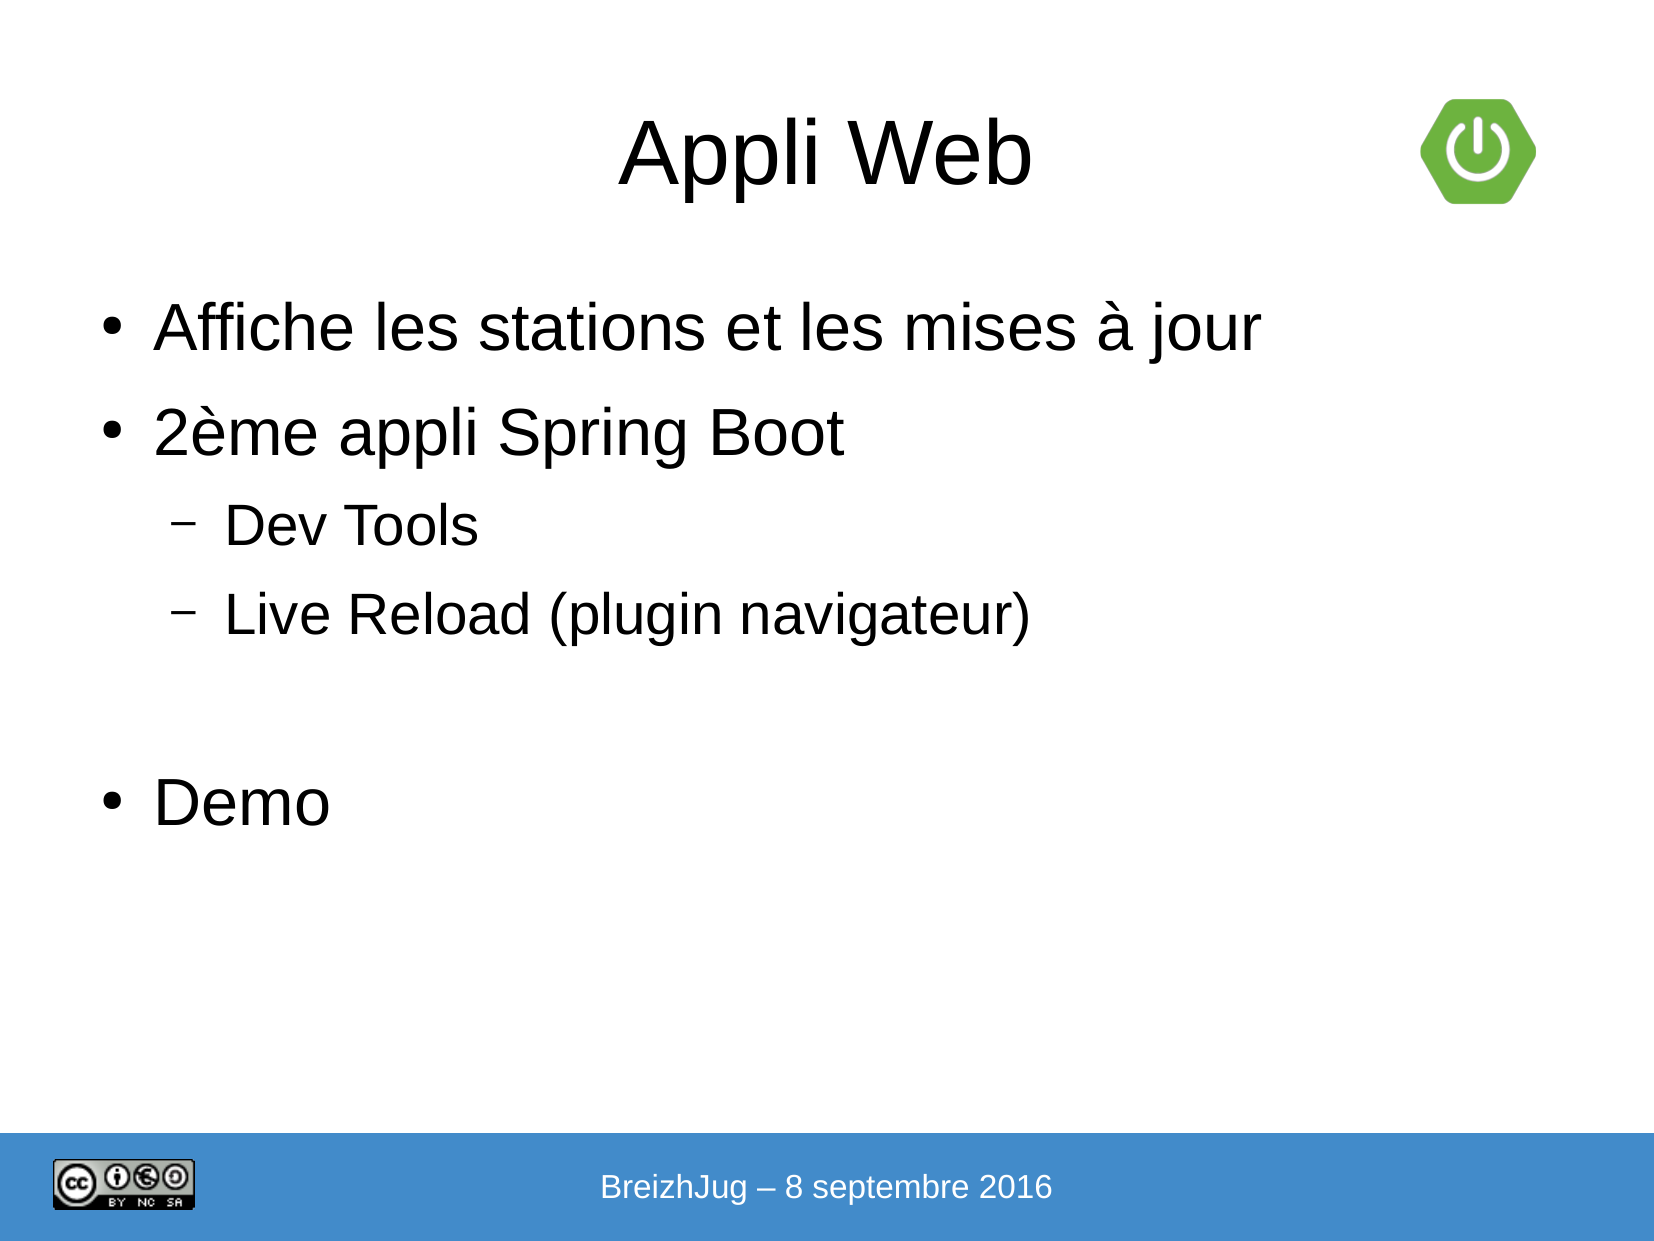

# Appli Web
Affiche les stations et les mises à jour
2ème appli Spring Boot
Dev Tools
Live Reload (plugin navigateur)
Demo